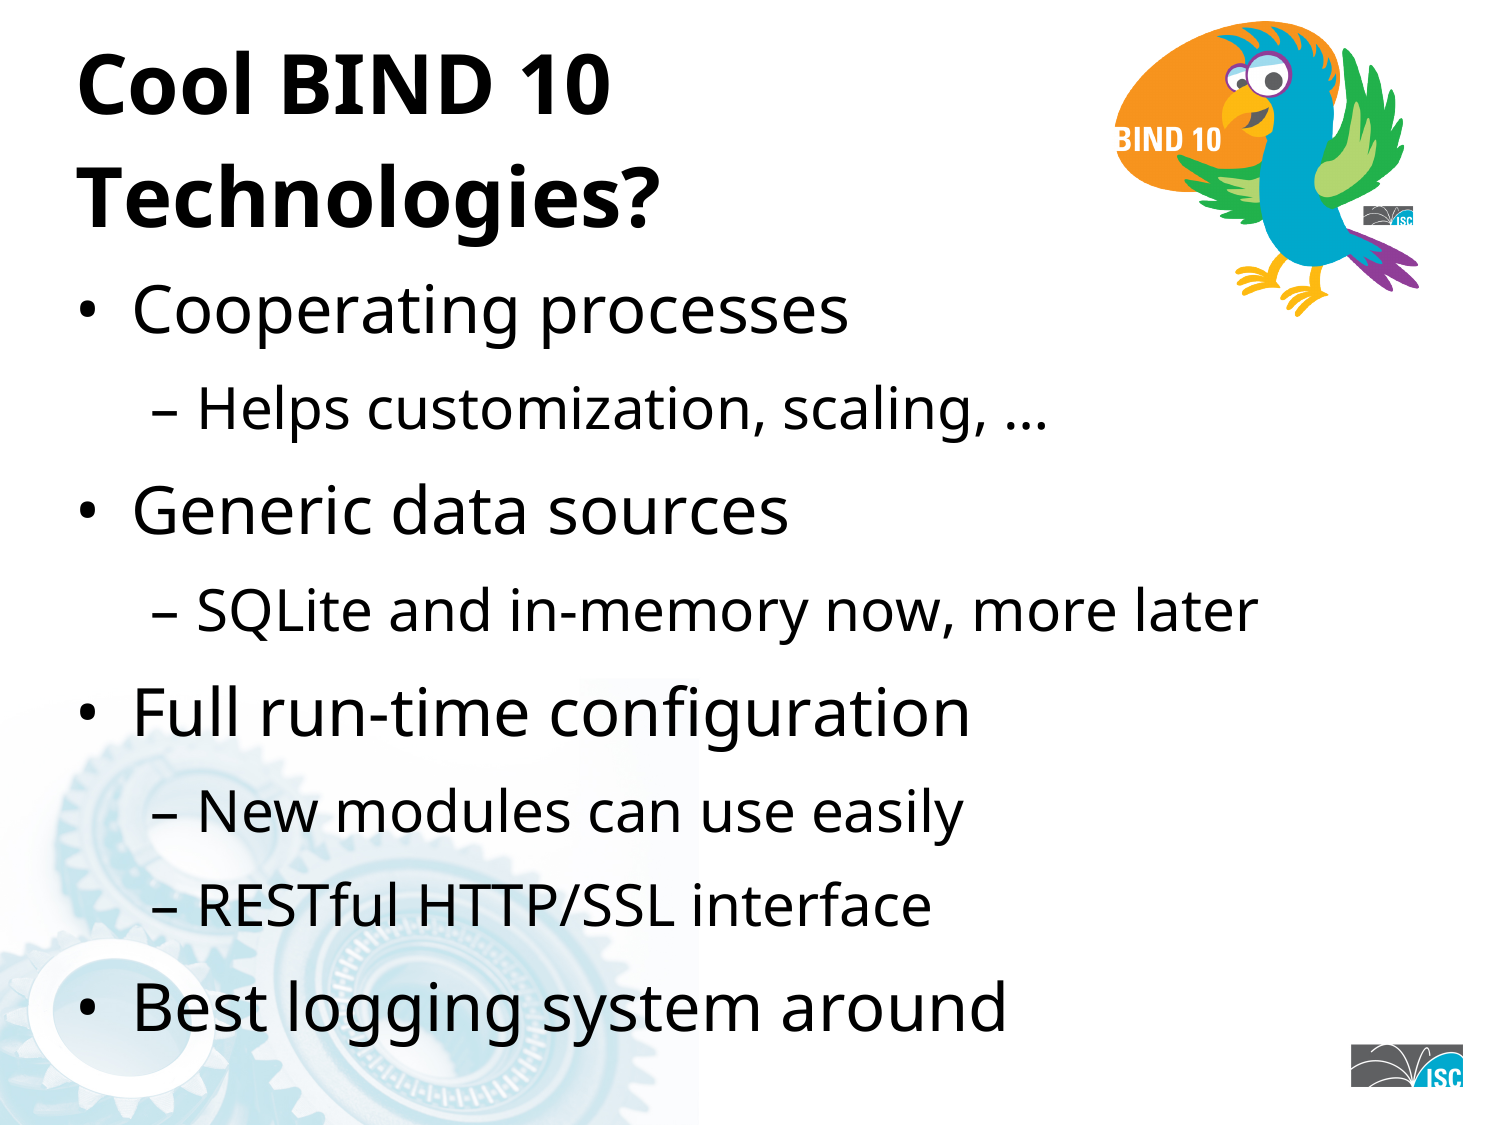

# Cool BIND 10 Technologies?
Cooperating processes
Helps customization, scaling, …
Generic data sources
SQLite and in-memory now, more later
Full run-time configuration
New modules can use easily
RESTful HTTP/SSL interface
Best logging system around